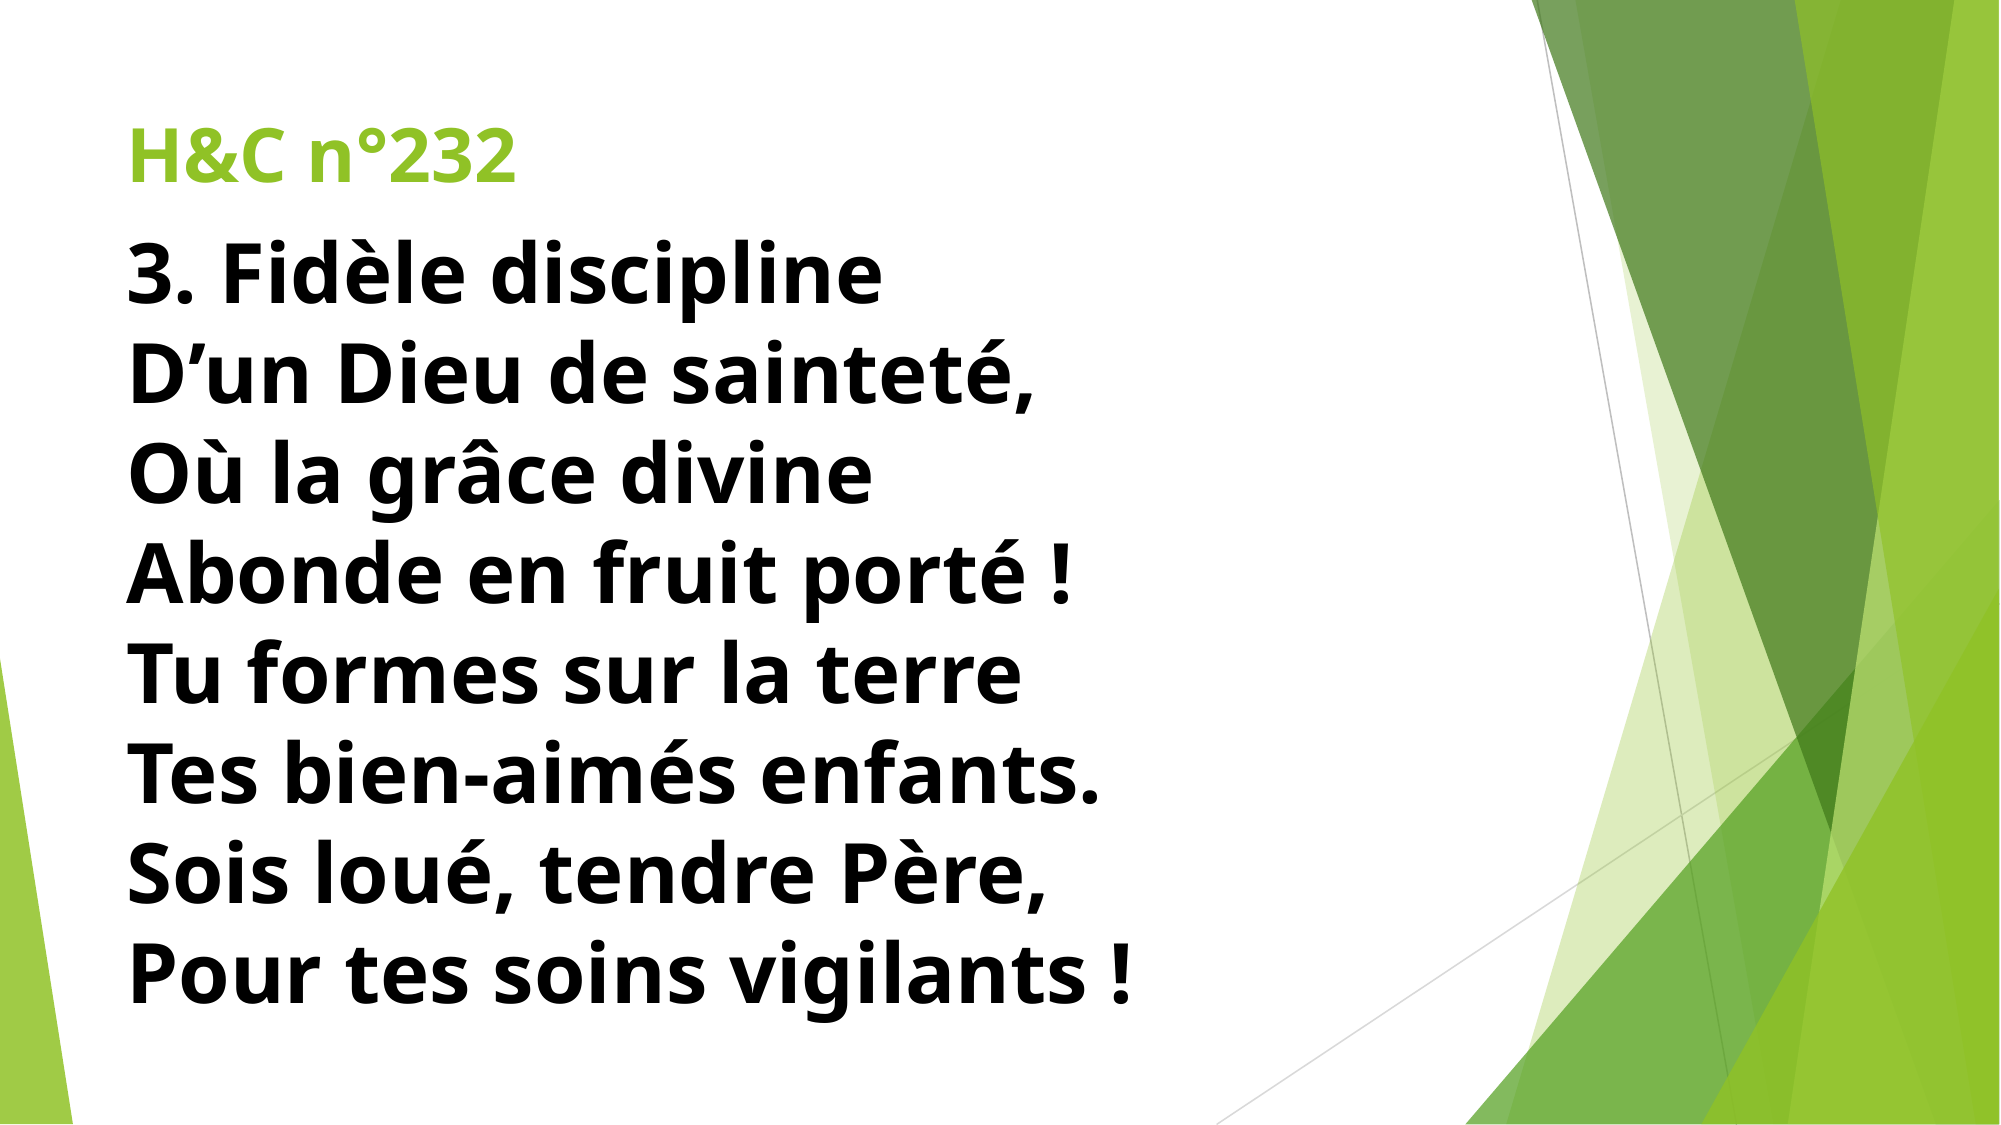

H&C n°232
3. Fidèle discipline
D’un Dieu de sainteté,
Où la grâce divine
Abonde en fruit porté !
Tu formes sur la terre
Tes bien-aimés enfants.
Sois loué, tendre Père,
Pour tes soins vigilants !